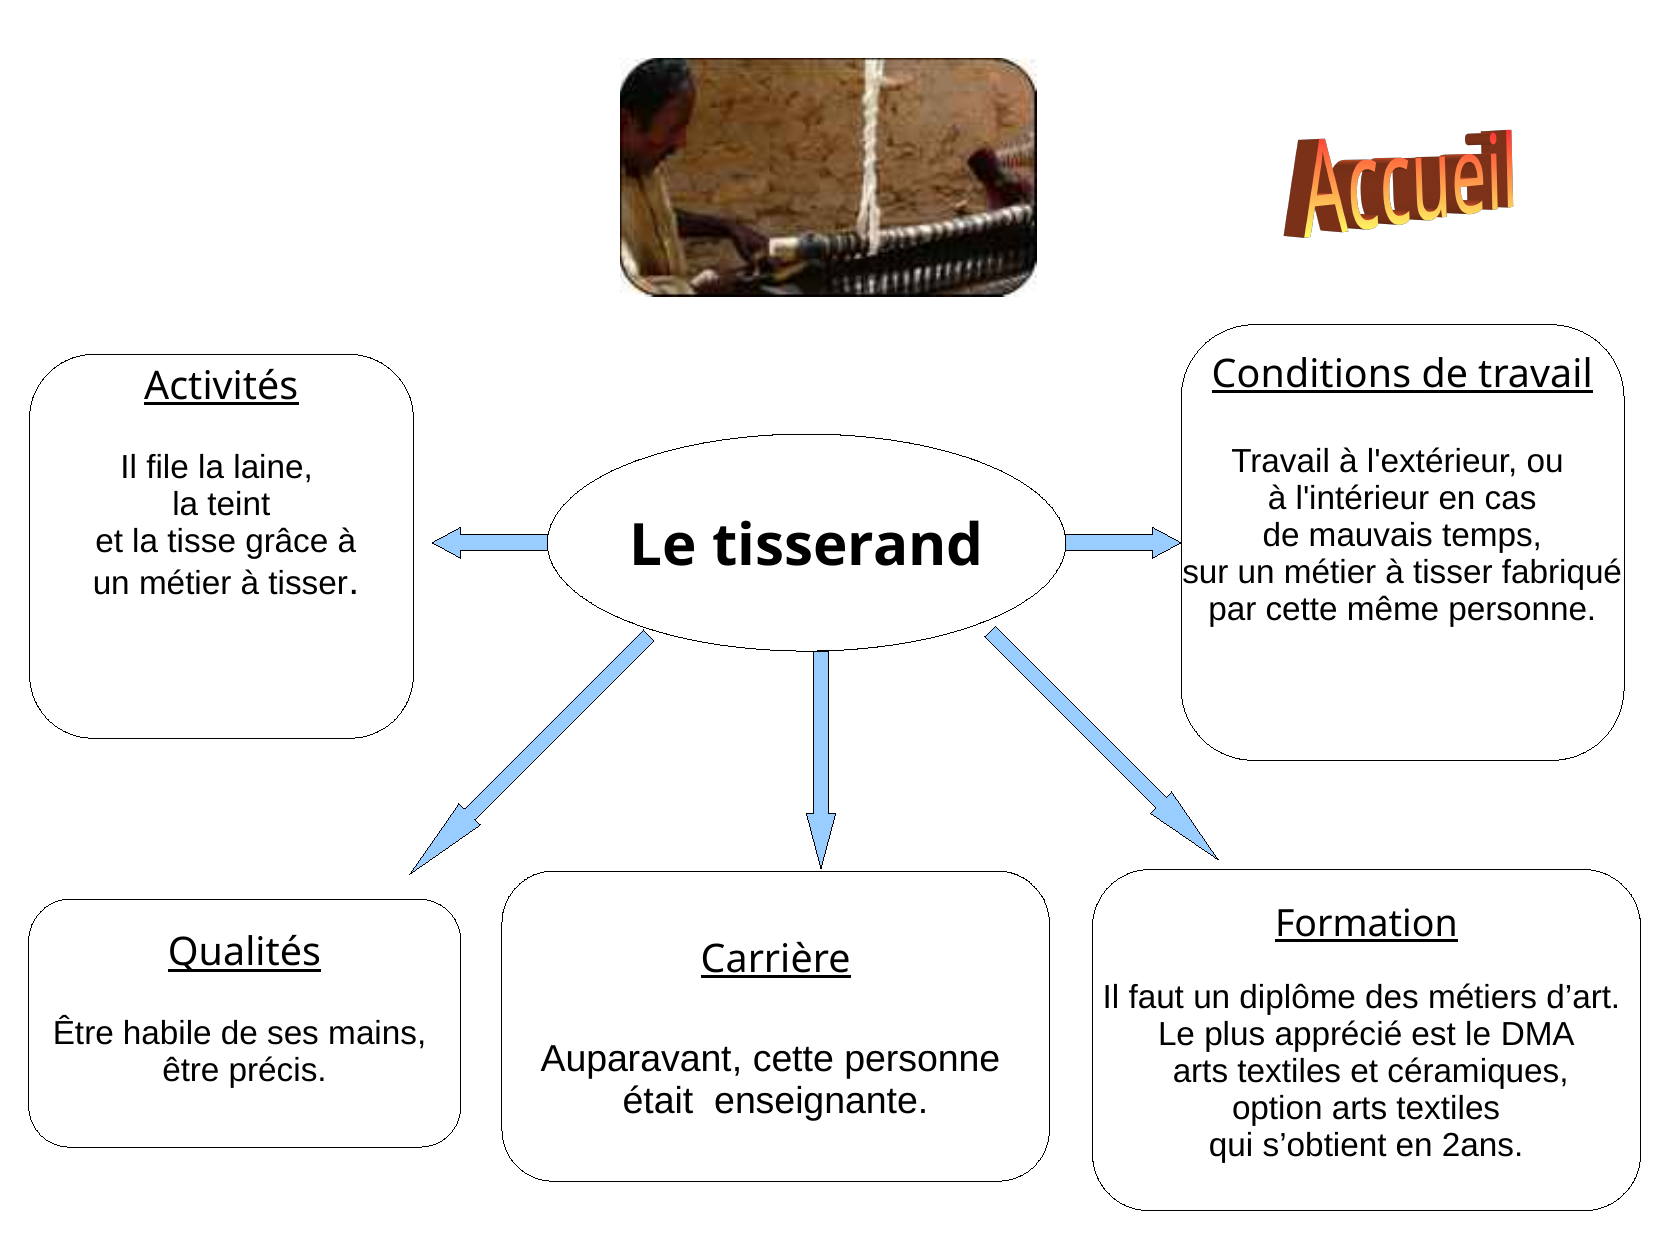

Accueil
Conditions de travail
Travail à l'extérieur, ou
à l'intérieur en cas
 de mauvais temps,
sur un métier à tisser fabriqué
par cette même personne.
Activités
Il file la laine,
la teint
 et la tisse grâce à
 un métier à tisser.
Le tisserand
Formation
Il faut un diplôme des métiers d’art.
Le plus apprécié est le DMA
 arts textiles et céramiques,
 option arts textiles
qui s’obtient en 2ans.
Carrière
Auparavant, cette personne
était enseignante.
Qualités
Être habile de ses mains,
être précis.